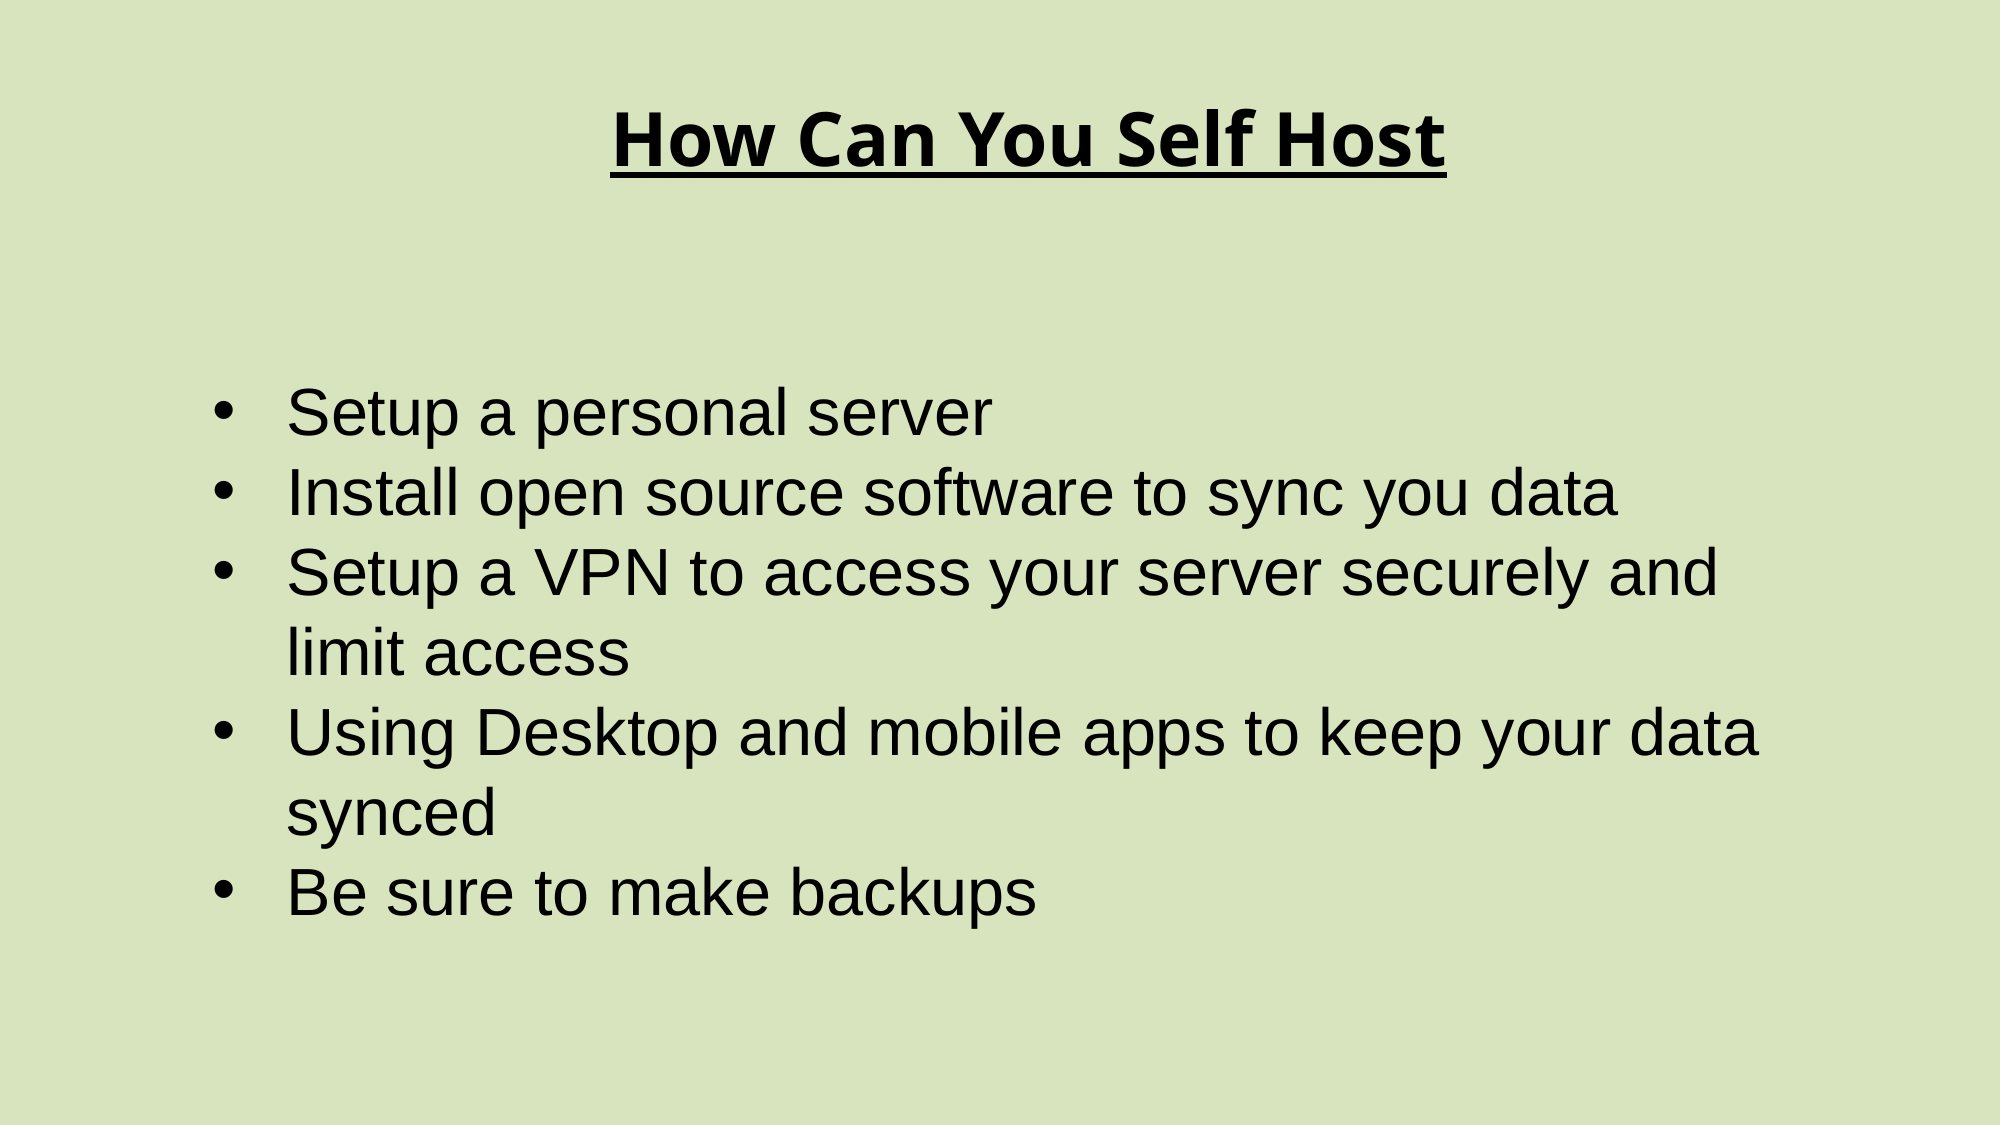

How Can You Self Host
Setup a personal server
Install open source software to sync you data
Setup a VPN to access your server securely and limit access
Using Desktop and mobile apps to keep your data synced
Be sure to make backups